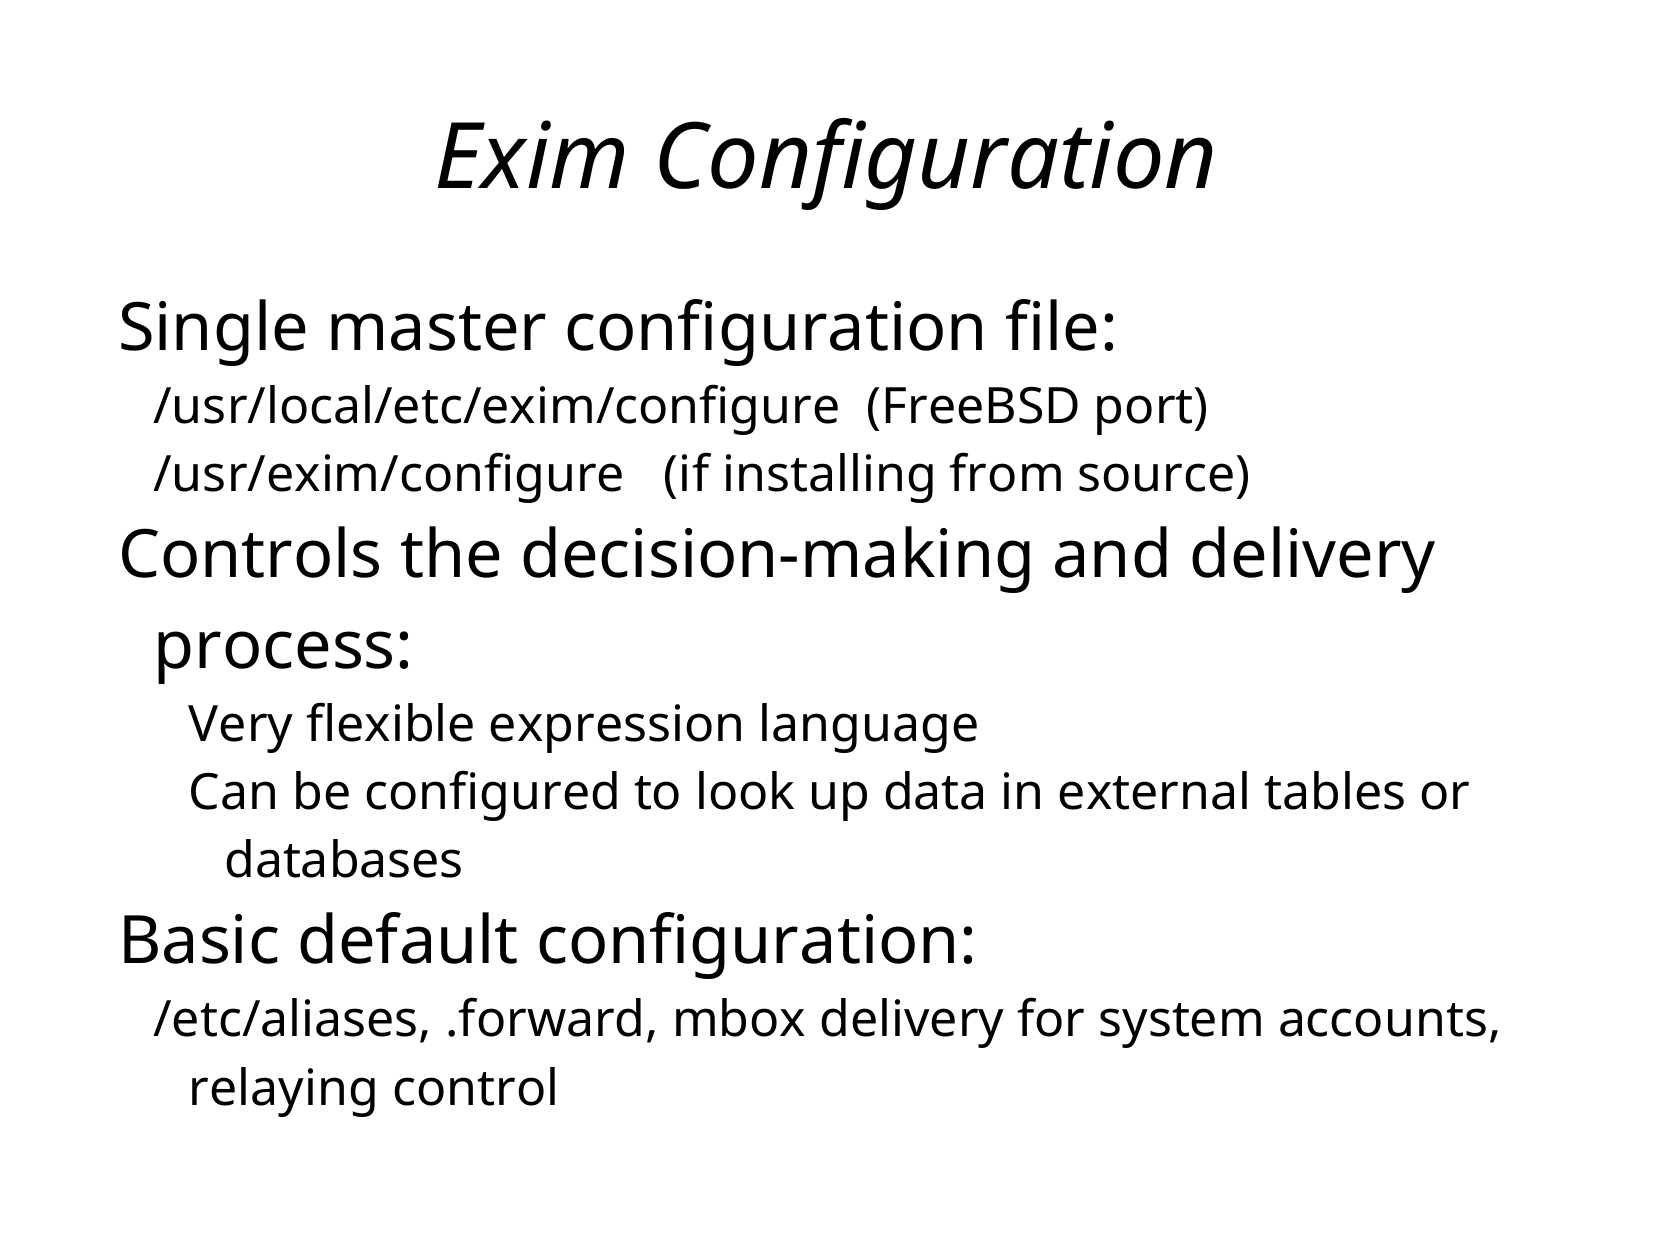

# Exim Configuration
Single master configuration file:
/usr/local/etc/exim/configure (FreeBSD port)
/usr/exim/configure (if installing from source)
Controls the decision-making and delivery process:
Very flexible expression language
Can be configured to look up data in external tables or databases
Basic default configuration:
/etc/aliases, .forward, mbox delivery for system accounts, relaying control